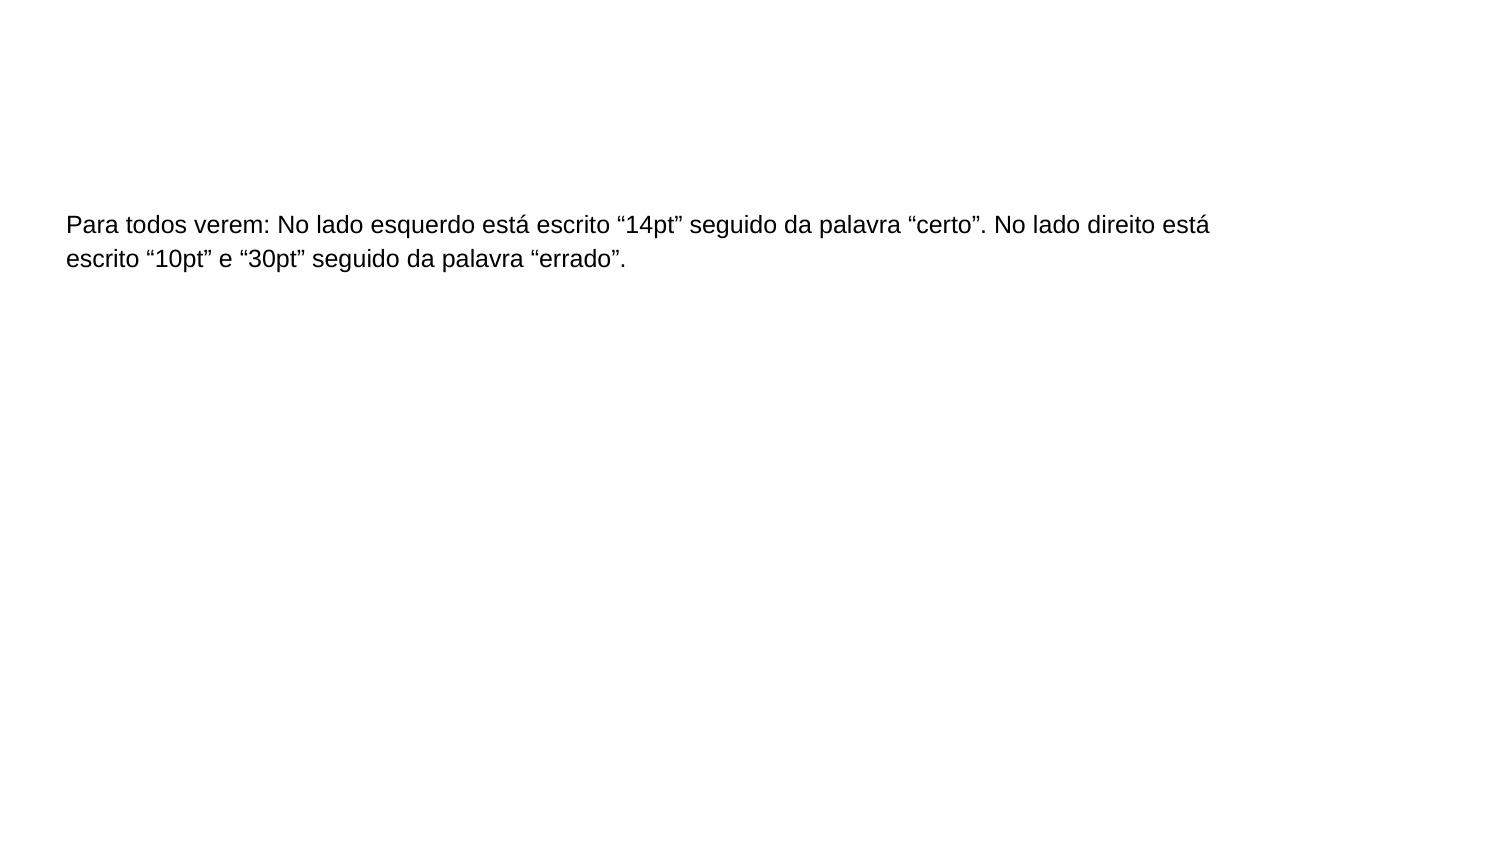

# Para todos verem: No lado esquerdo está escrito “14pt” seguido da palavra “certo”. No lado direito está escrito “10pt” e “30pt” seguido da palavra “errado”.